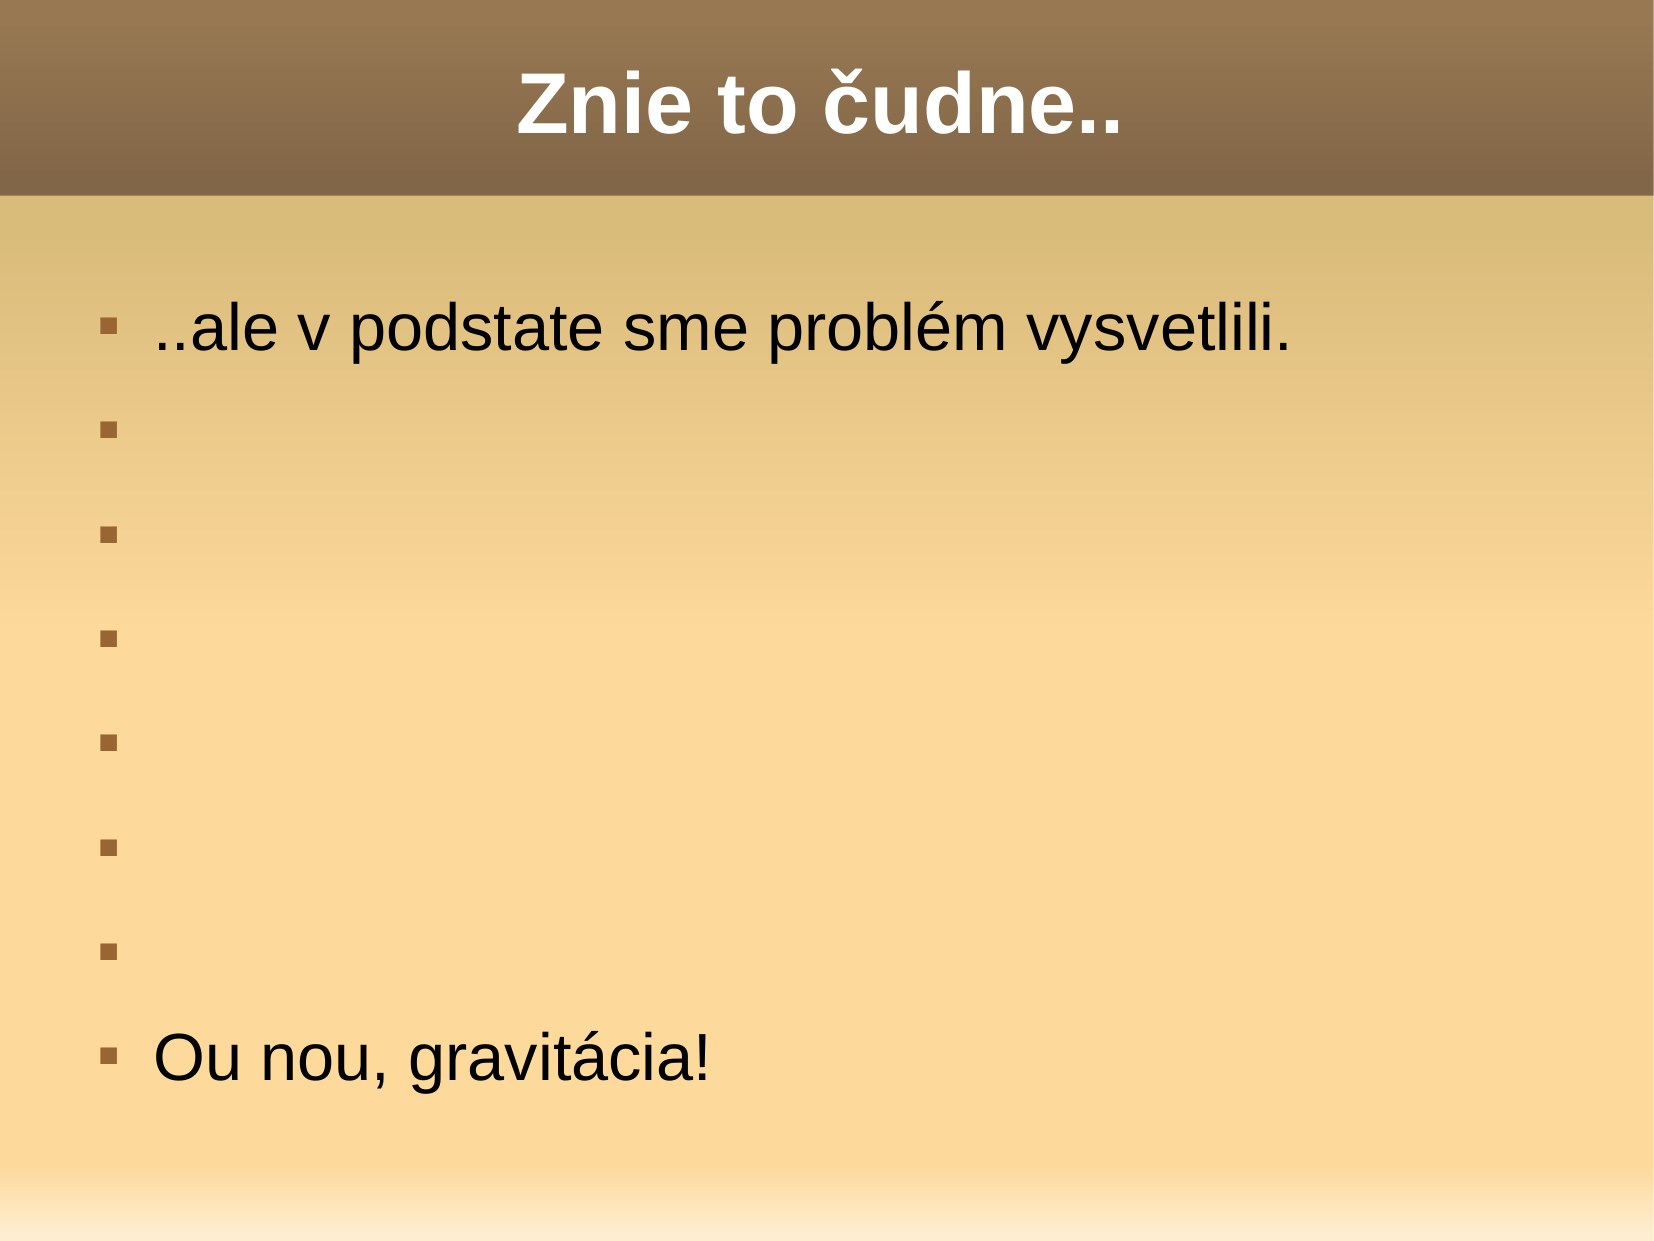

# Znie to čudne..
..ale v podstate sme problém vysvetlili.
Ou nou, gravitácia!